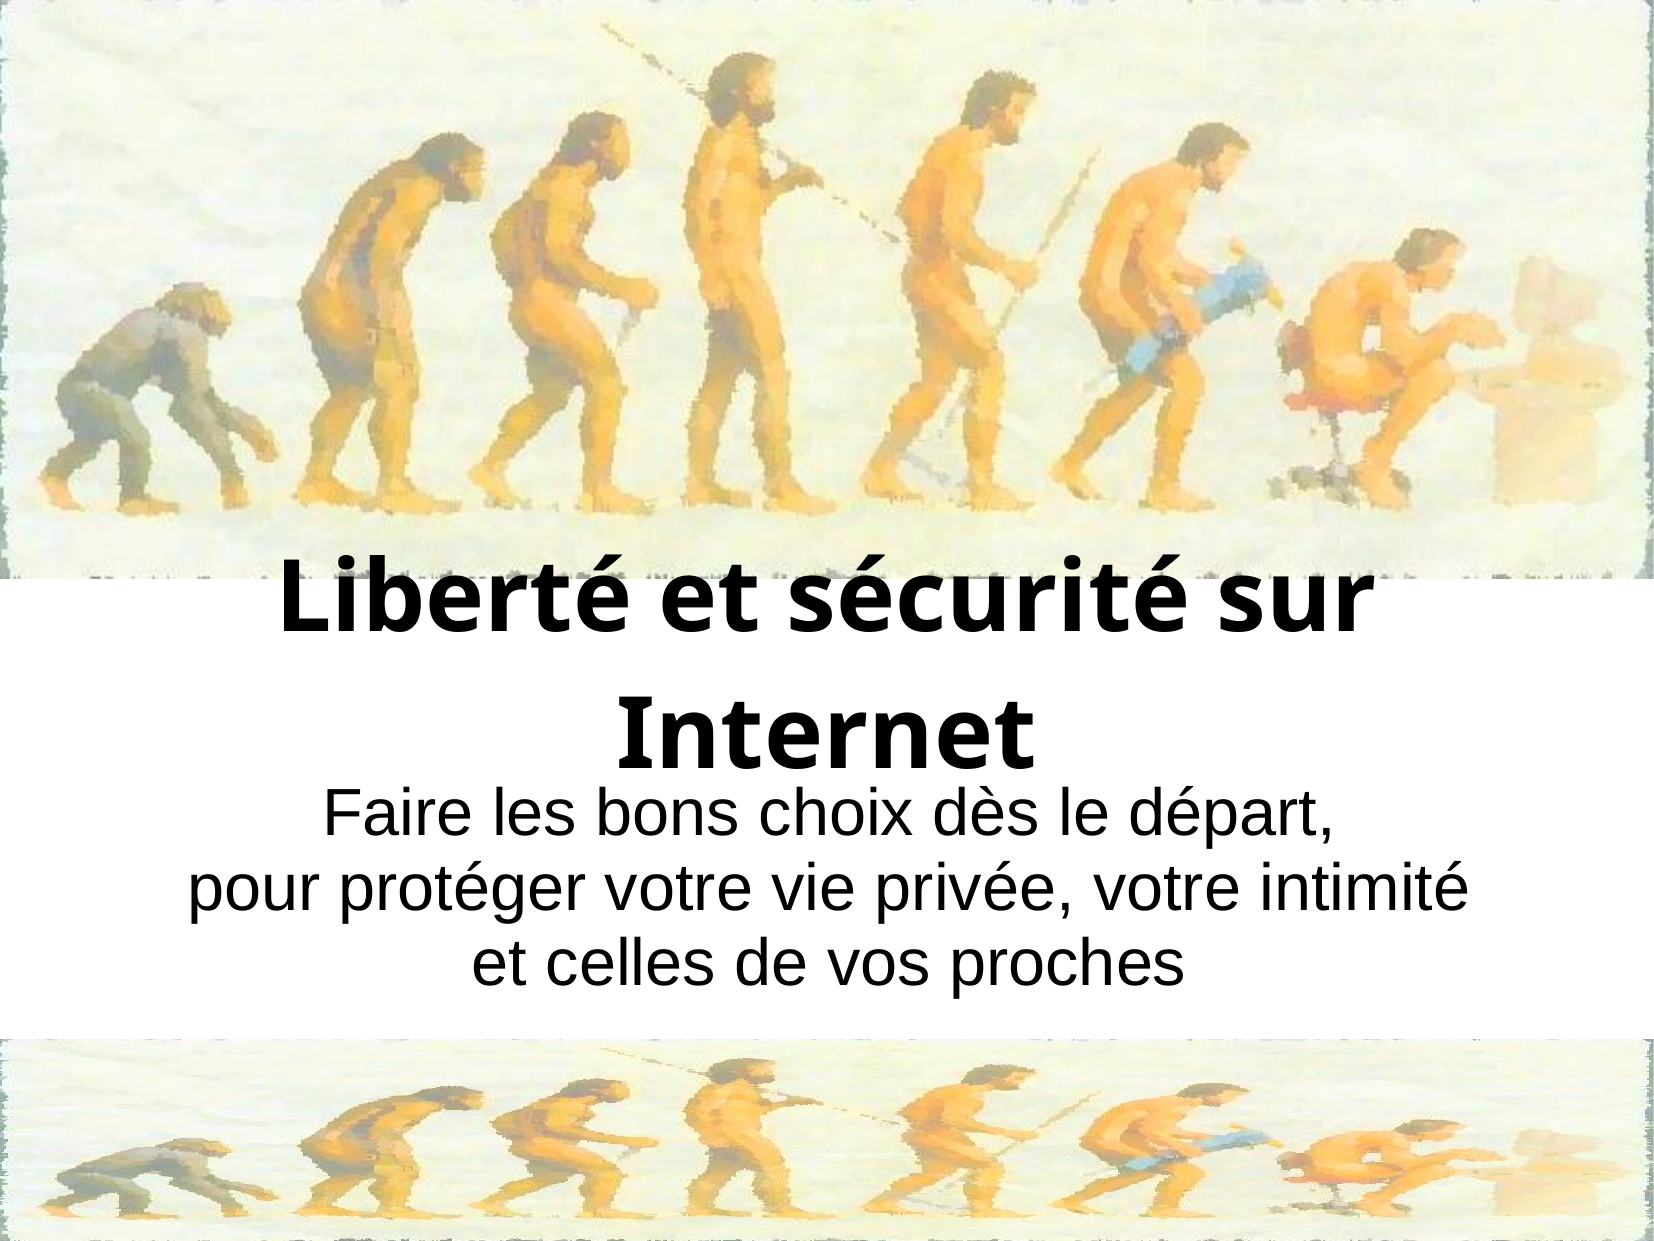

# Liberté et sécurité sur Internet
Faire les bons choix dès le départ,
pour protéger votre vie privée, votre intimité
et celles de vos proches